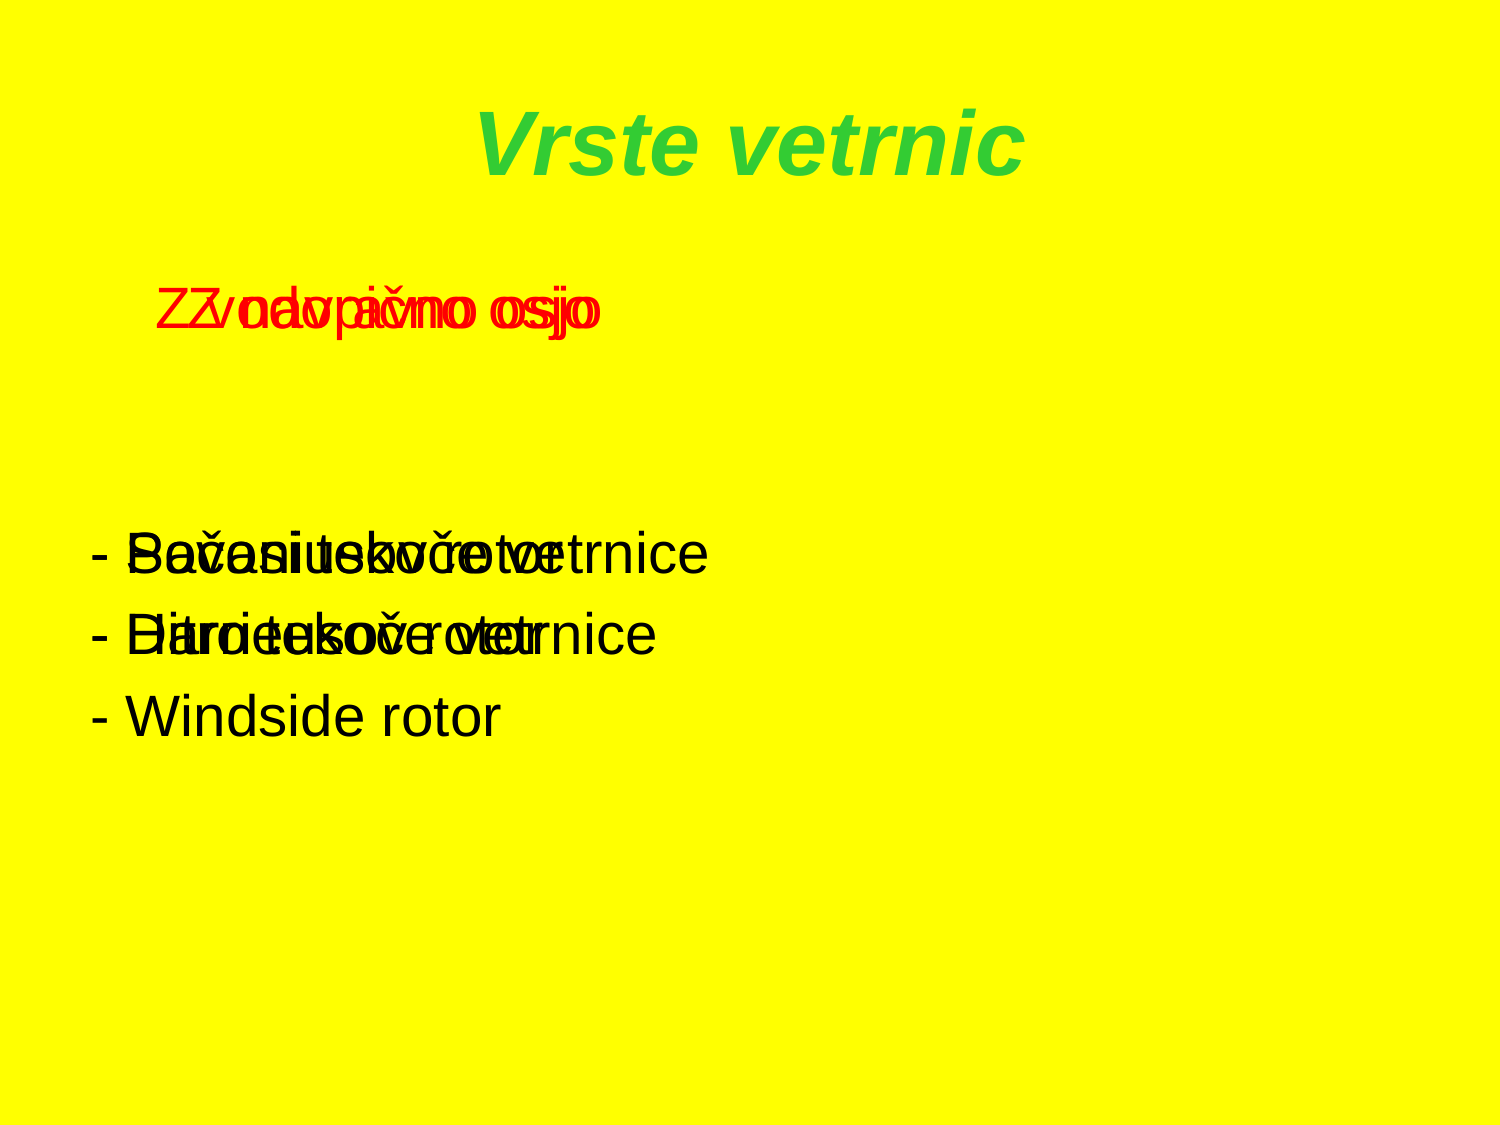

# Vrste vetrnic
 Z navpično osjo
- Savoniusov rotor
- Darrieusov rotor
- Windside rotor
 Z vodoravno osjo
- Počasi tekoče vetrnice
- Hitro tekoče vetrnice